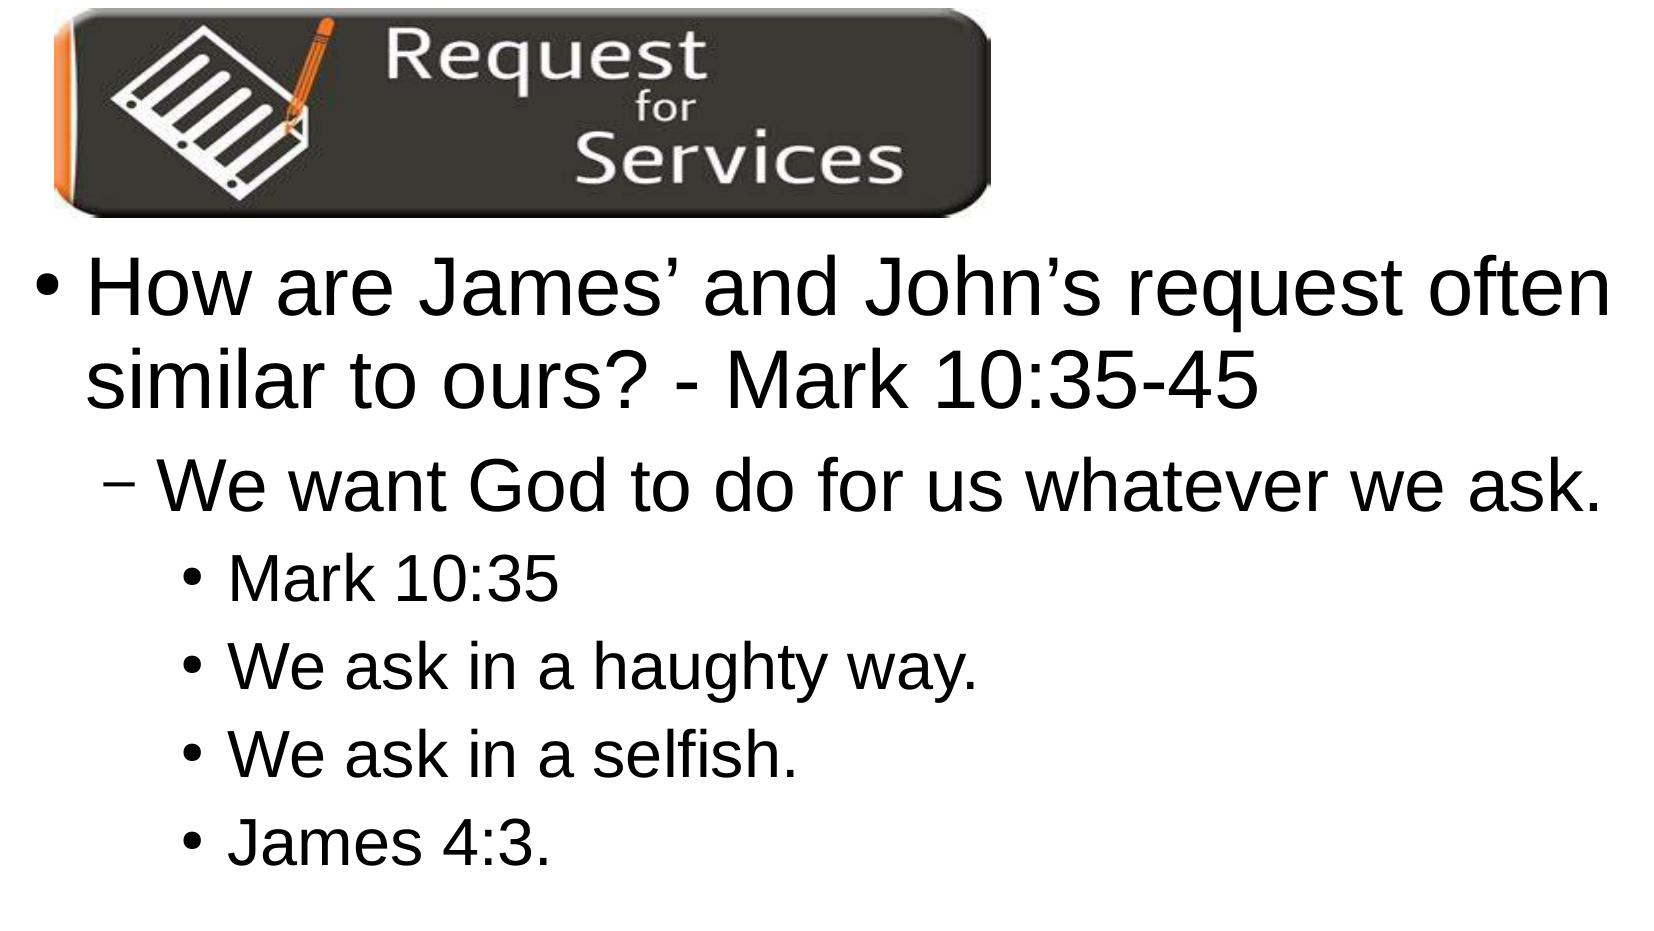

# W
How are James’ and John’s request often similar to ours? - Mark 10:35-45
We want God to do for us whatever we ask.
Mark 10:35
We ask in a haughty way.
We ask in a selfish.
James 4:3.